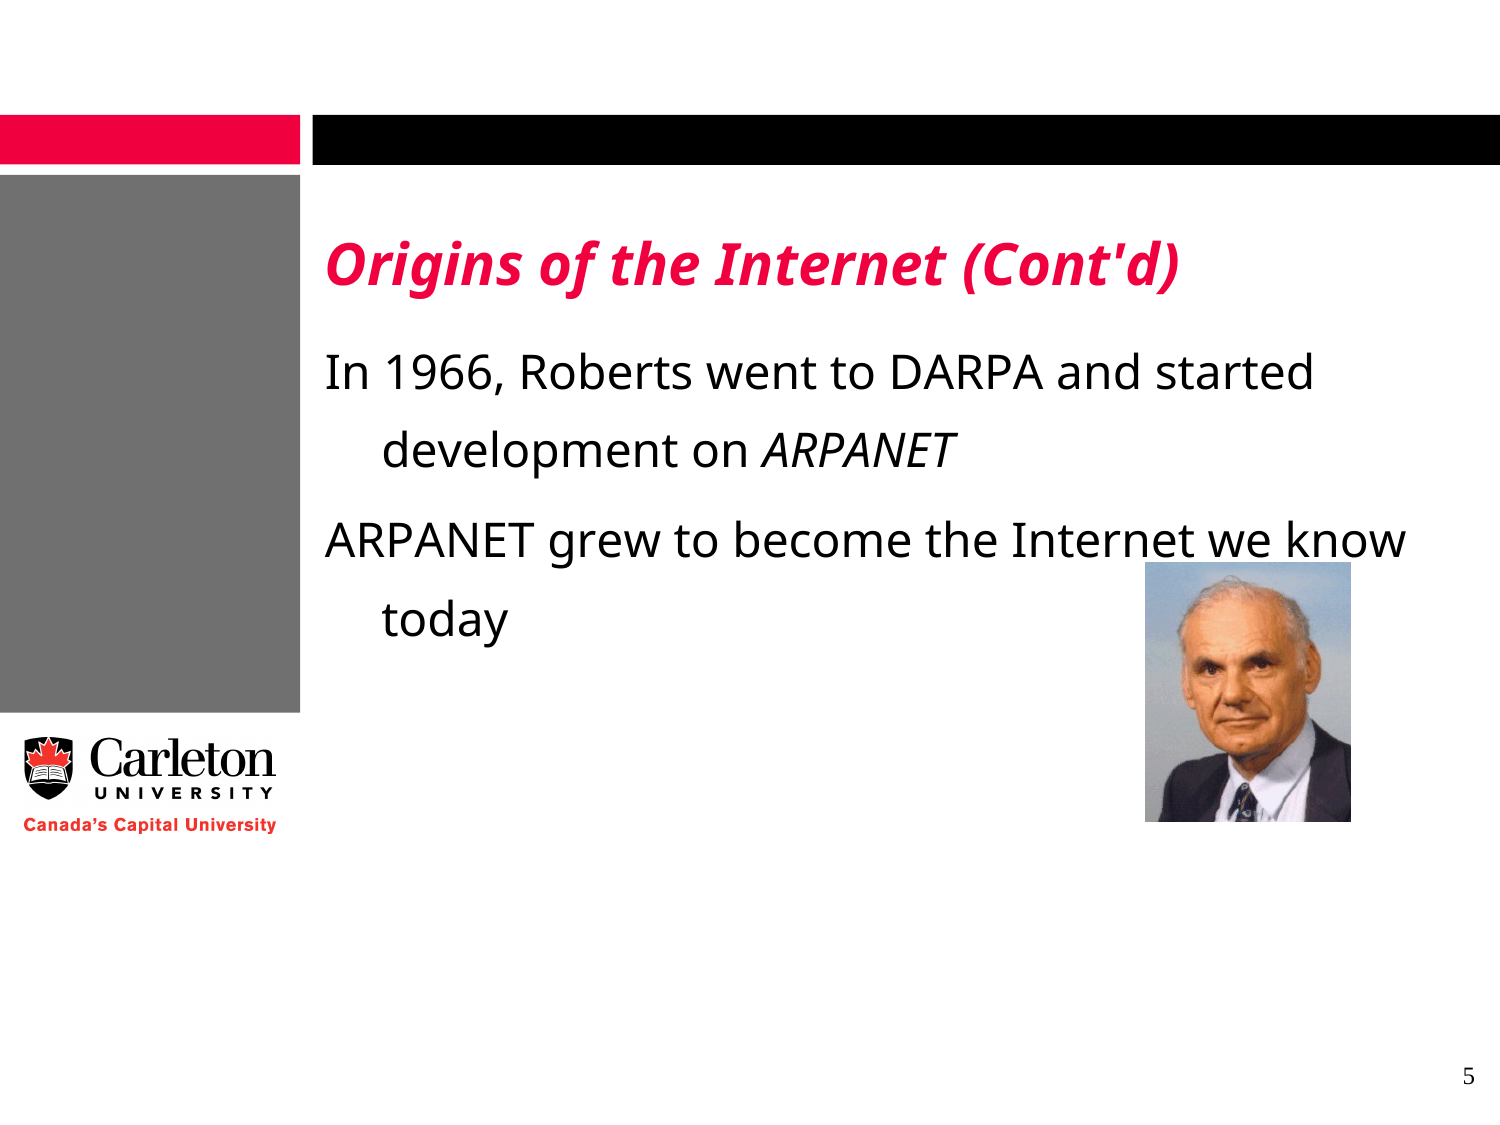

# Origins of the Internet (Cont'd)
In 1966, Roberts went to DARPA and started development on ARPANET
ARPANET grew to become the Internet we know today
5